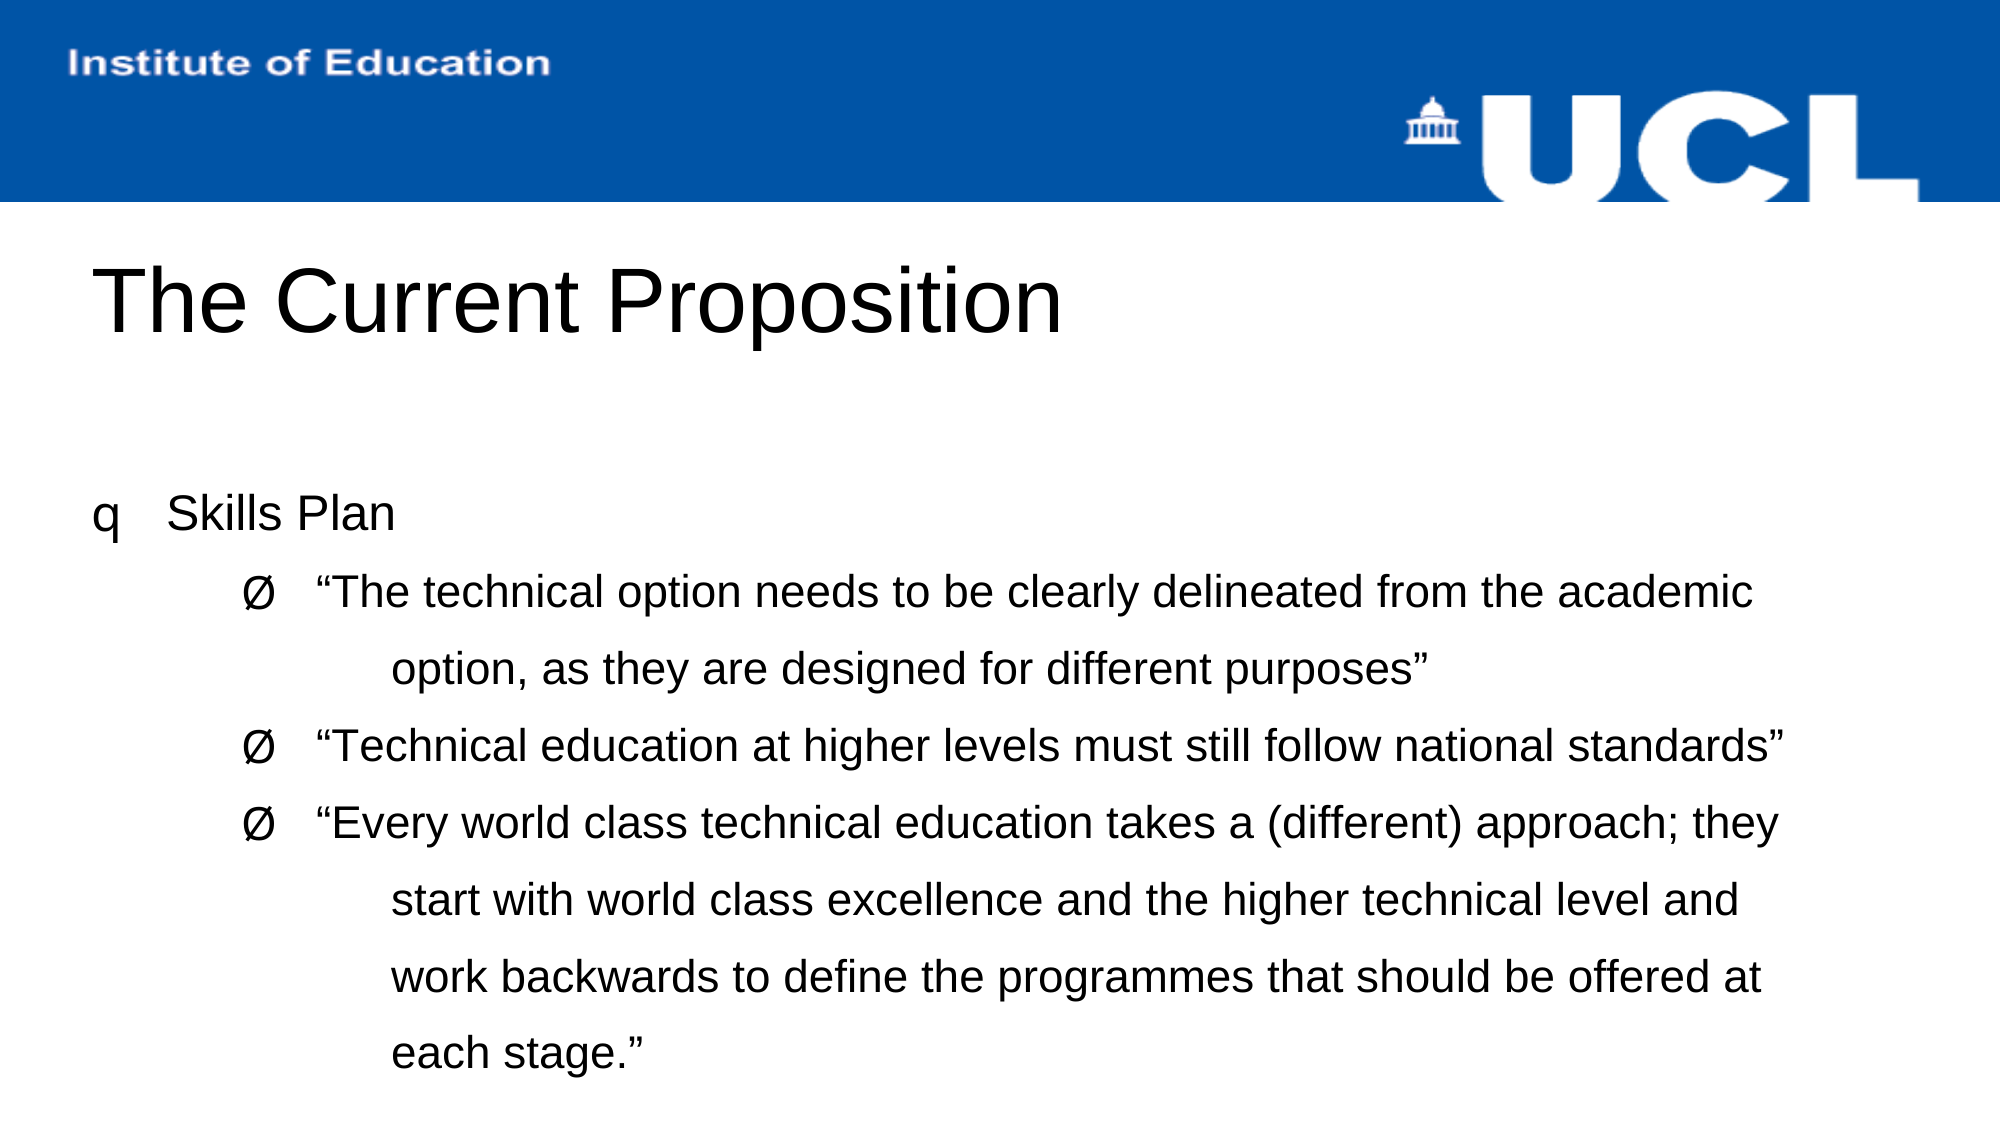

The Current Proposition
Skills Plan
“The technical option needs to be clearly delineated from the academic option, as they are designed for different purposes”
“Technical education at higher levels must still follow national standards”
“Every world class technical education takes a (different) approach; they start with world class excellence and the higher technical level and work backwards to define the programmes that should be offered at each stage.”